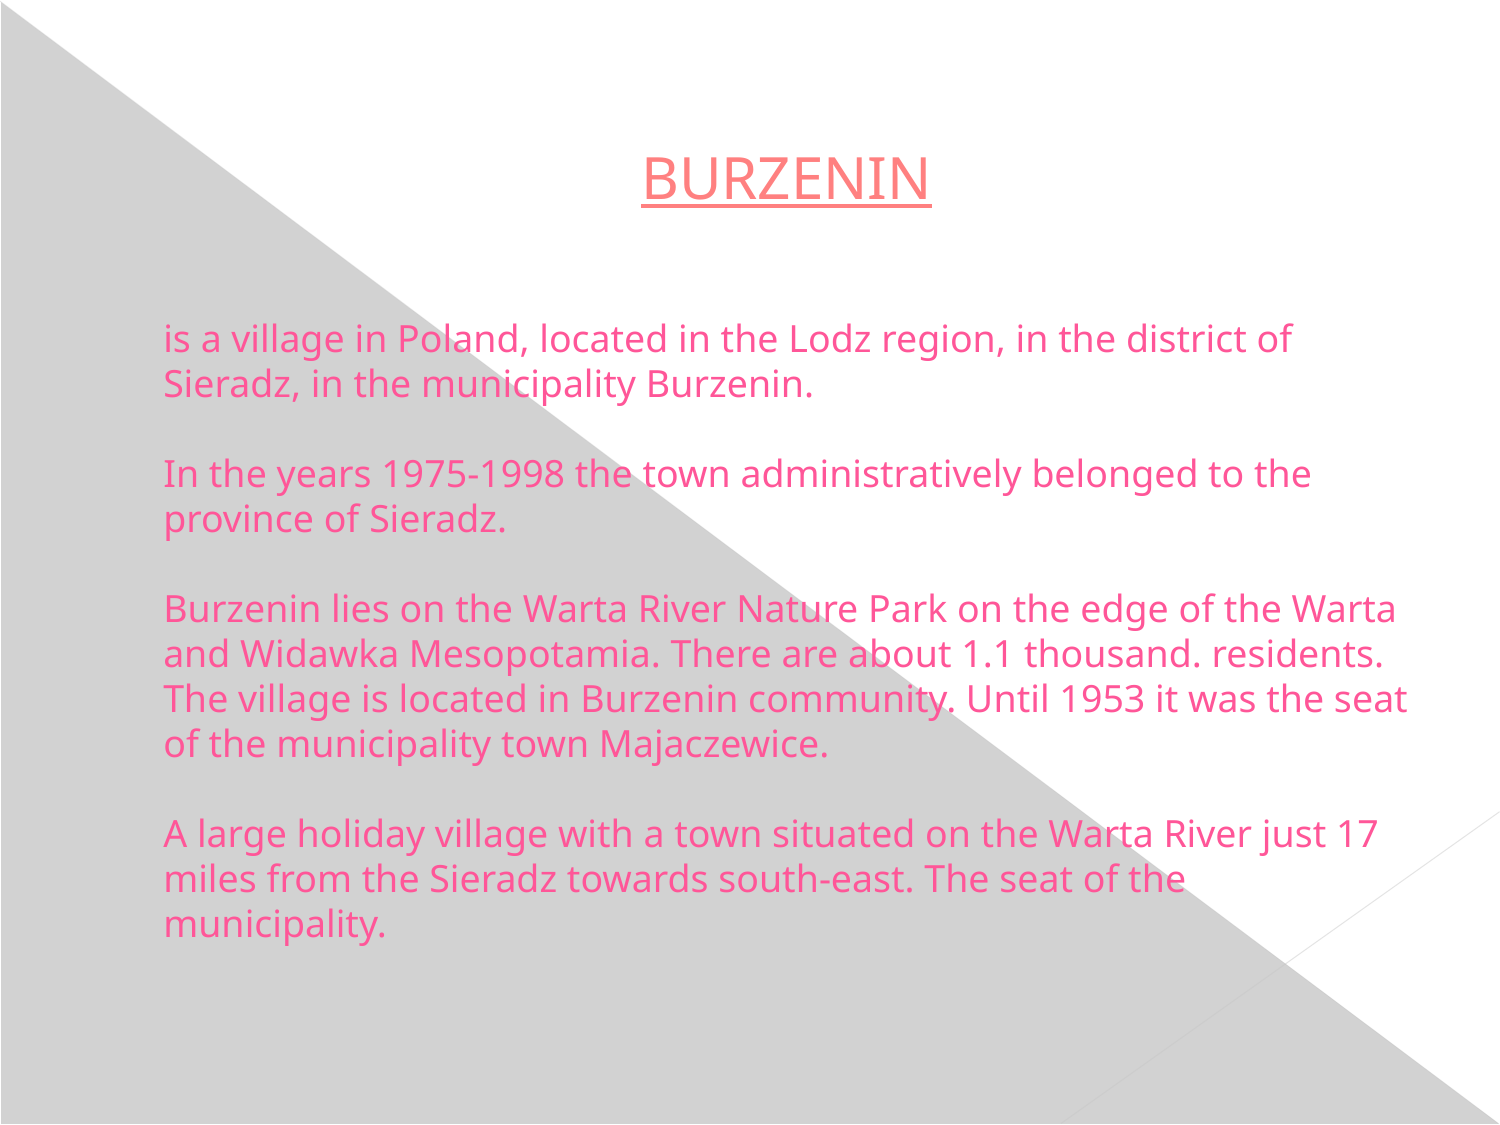

# BURZENIN
is a village in Poland, located in the Lodz region, in the district of Sieradz, in the municipality Burzenin.
In the years 1975-1998 the town administratively belonged to the province of Sieradz.
Burzenin lies on the Warta River Nature Park on the edge of the Warta and Widawka Mesopotamia. There are about 1.1 thousand. residents. The village is located in Burzenin community. Until 1953 it was the seat of the municipality town Majaczewice.
A large holiday village with a town situated on the Warta River just 17 miles from the Sieradz towards south-east. The seat of the municipality.